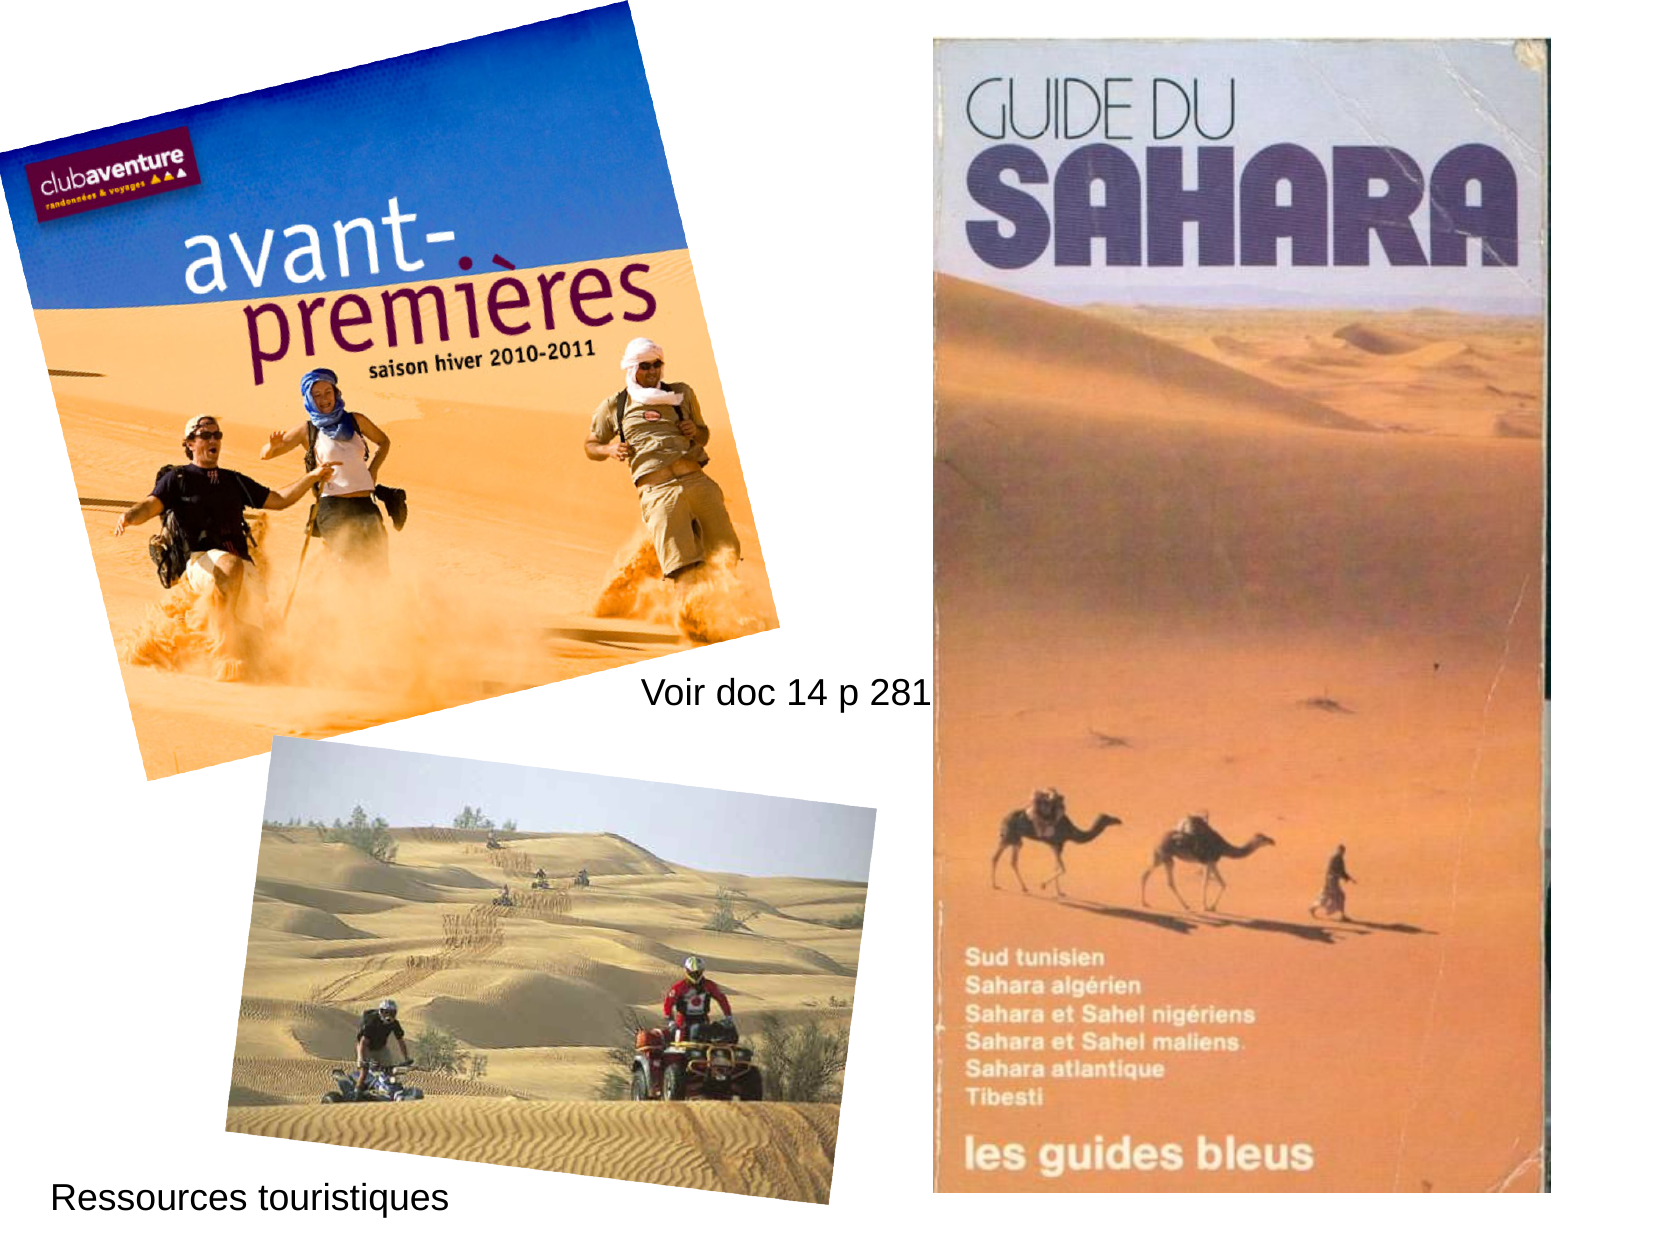

Voir doc 14 p 281
Ressources touristiques